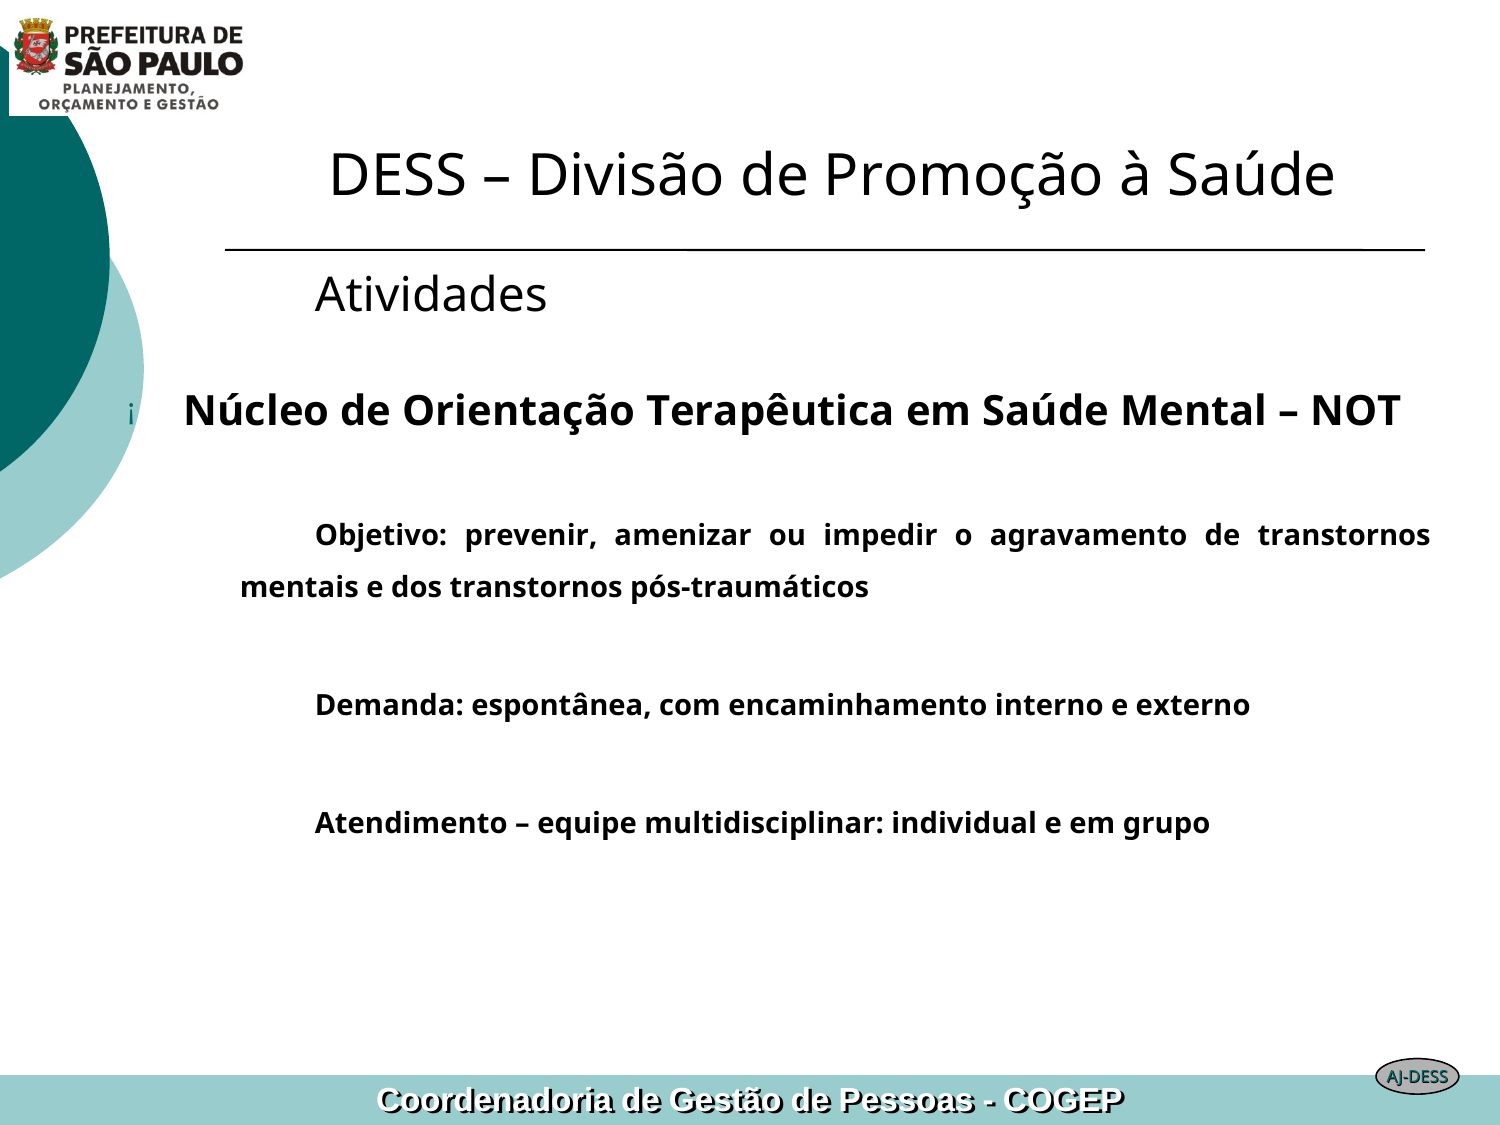

DESS – Divisão de Promoção à Saúde
# Atividades
Núcleo de Orientação Terapêutica em Saúde Mental – NOT
	Objetivo: prevenir, amenizar ou impedir o agravamento de transtornos mentais e dos transtornos pós-traumáticos
	Demanda: espontânea, com encaminhamento interno e externo
	Atendimento – equipe multidisciplinar: individual e em grupo
AJ-DESS
AJ